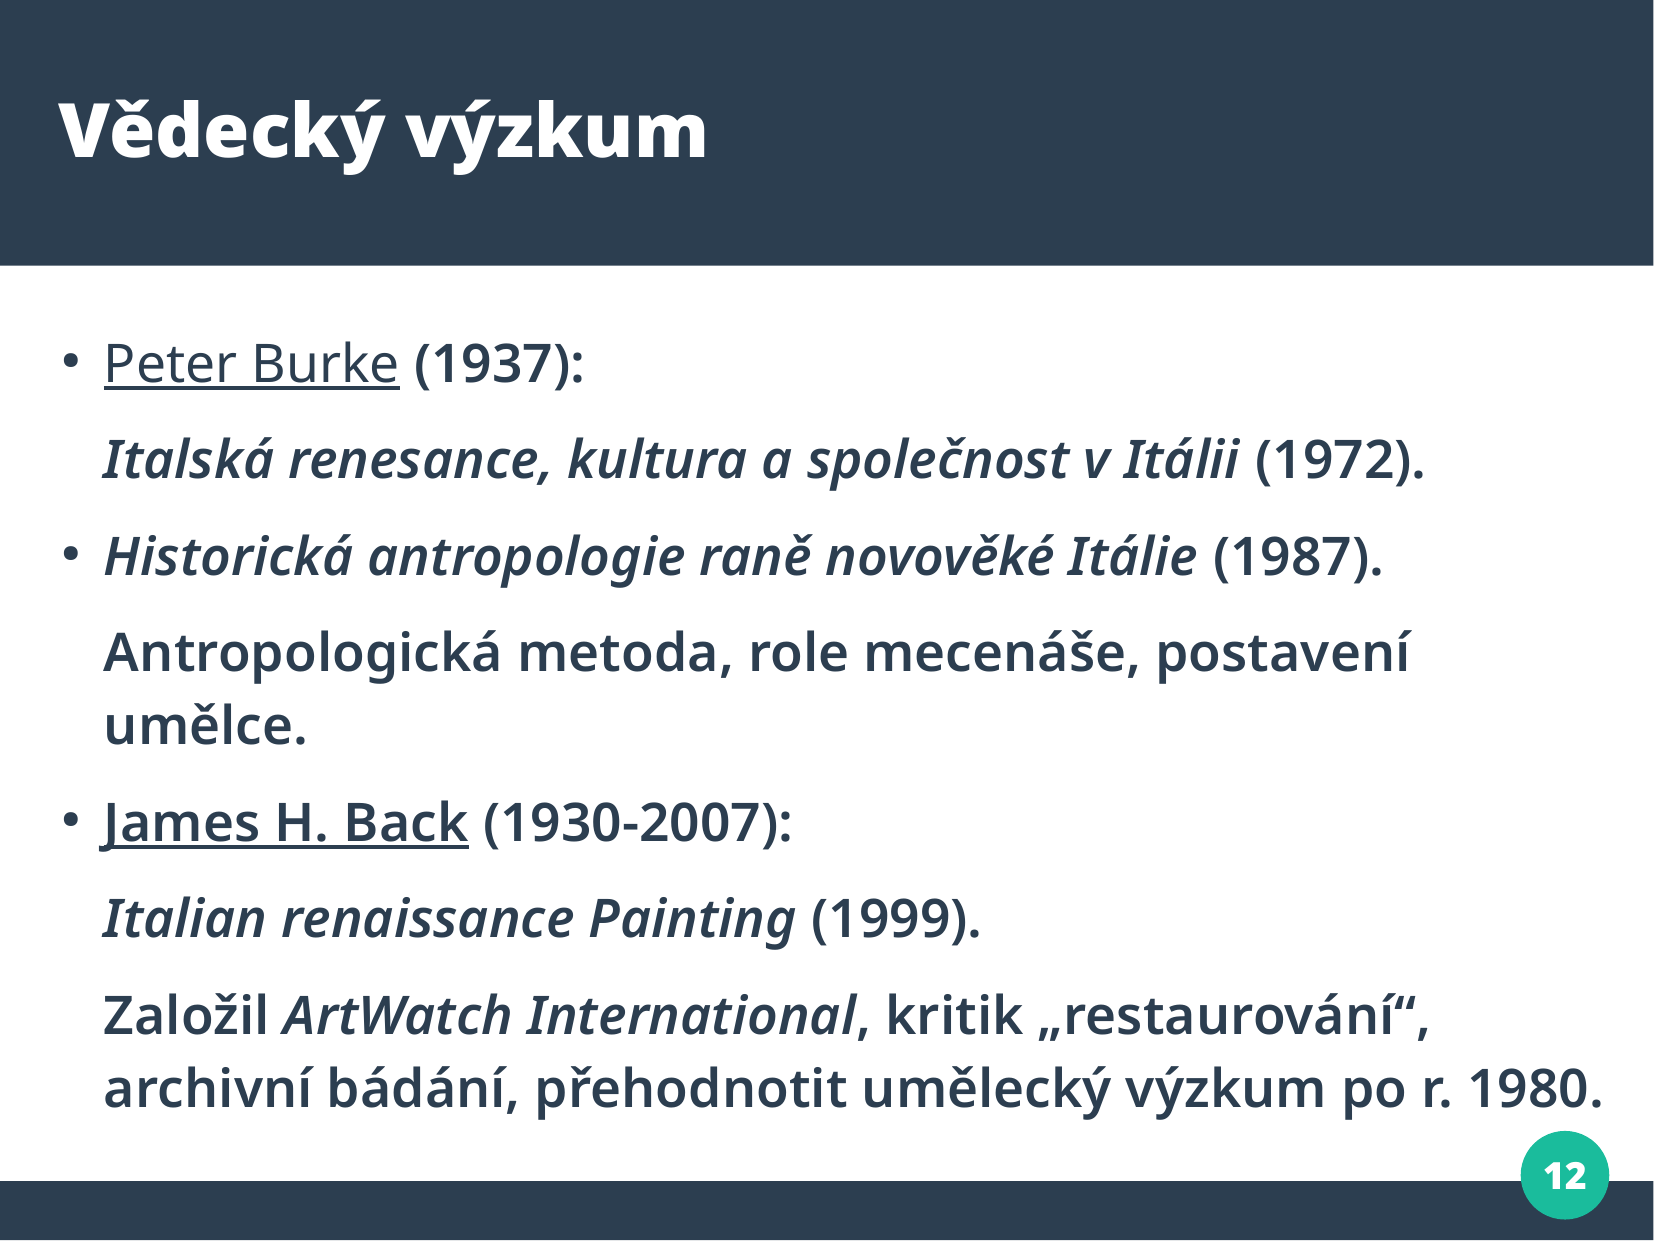

# Vědecký výzkum
Peter Burke (1937):
Italská renesance, kultura a společnost v Itálii (1972).
Historická antropologie raně novověké Itálie (1987).
Antropologická metoda, role mecenáše, postavení umělce.
James H. Back (1930-2007):
Italian renaissance Painting (1999).
Založil ArtWatch International, kritik „restaurování“, archivní bádání, přehodnotit umělecký výzkum po r. 1980.
12